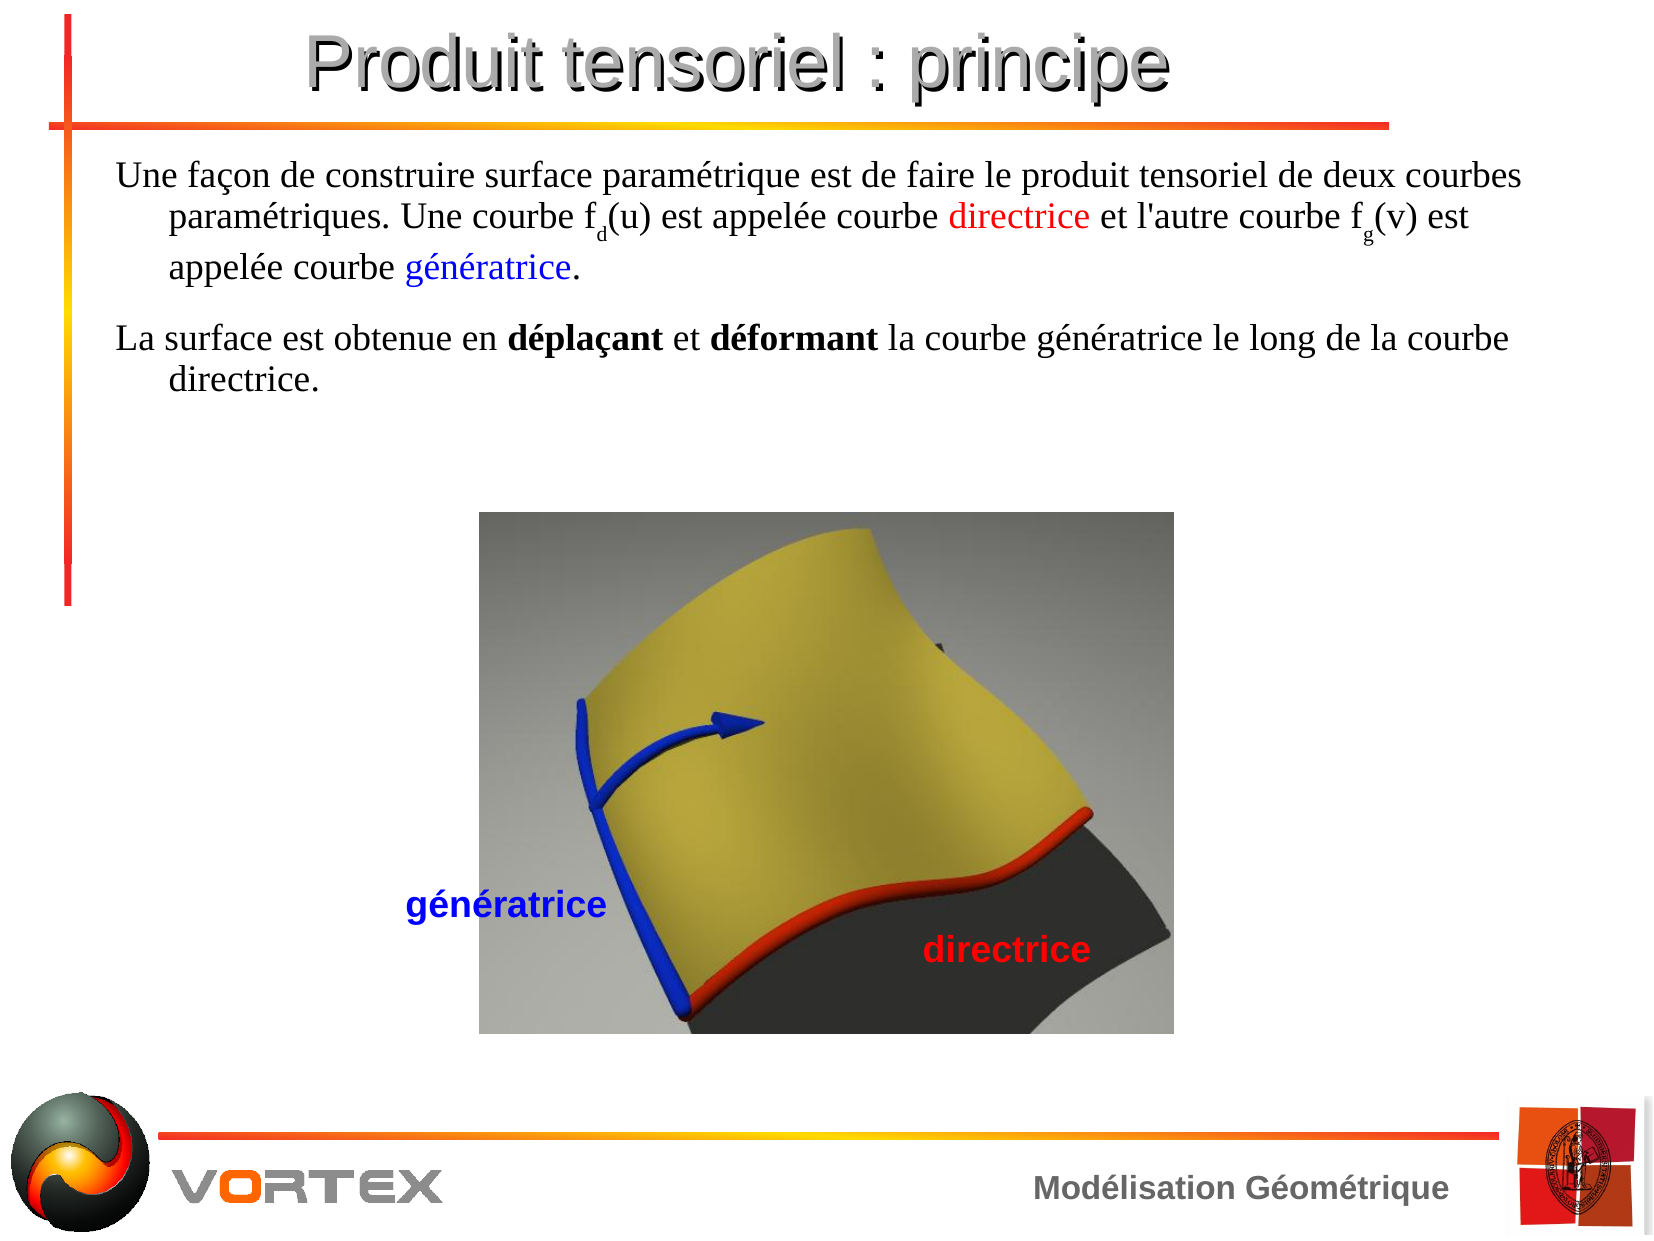

# Produit tensoriel : principe
Une façon de construire surface paramétrique est de faire le produit tensoriel de deux courbes paramétriques. Une courbe fd(u) est appelée courbe directrice et l'autre courbe fg(v) est appelée courbe génératrice.
La surface est obtenue en déplaçant et déformant la courbe génératrice le long de la courbe directrice.
génératrice
directrice